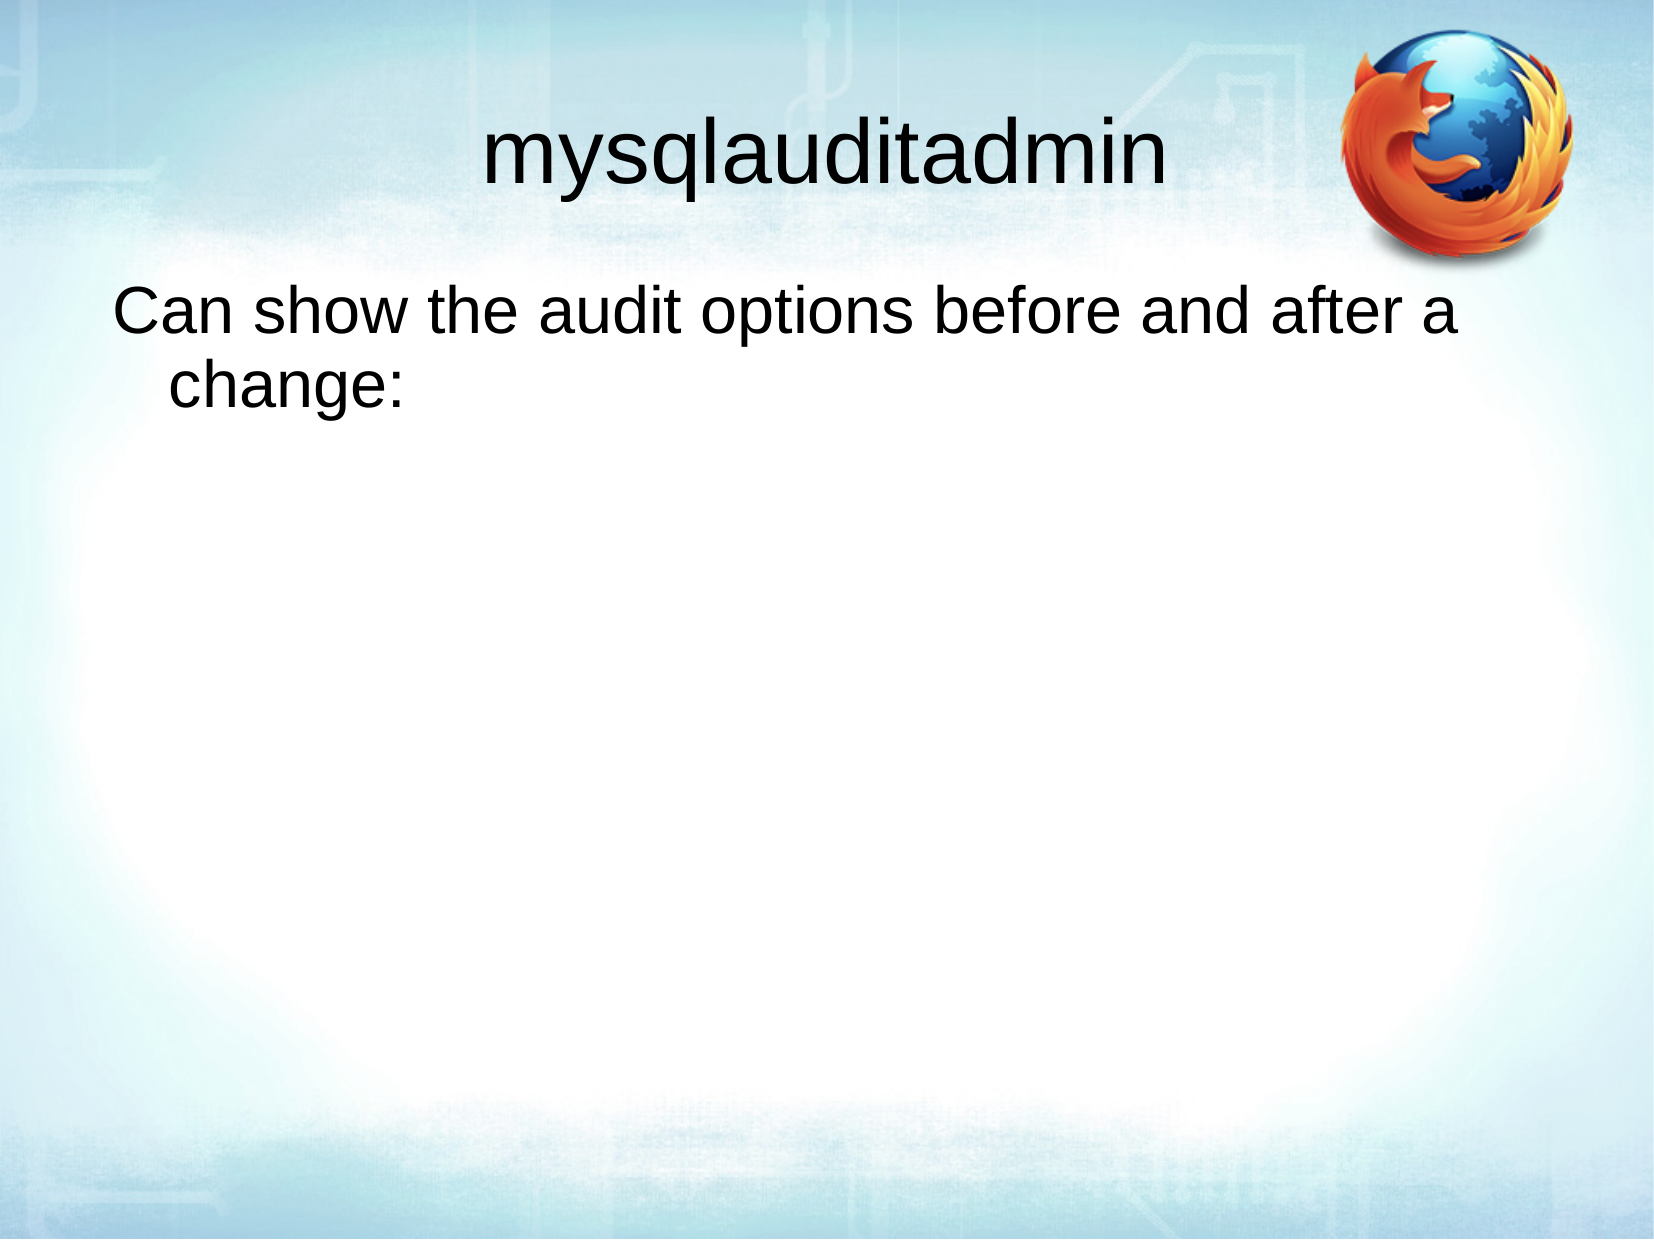

# mysqlauditadmin
Can show the audit options before and after a change: